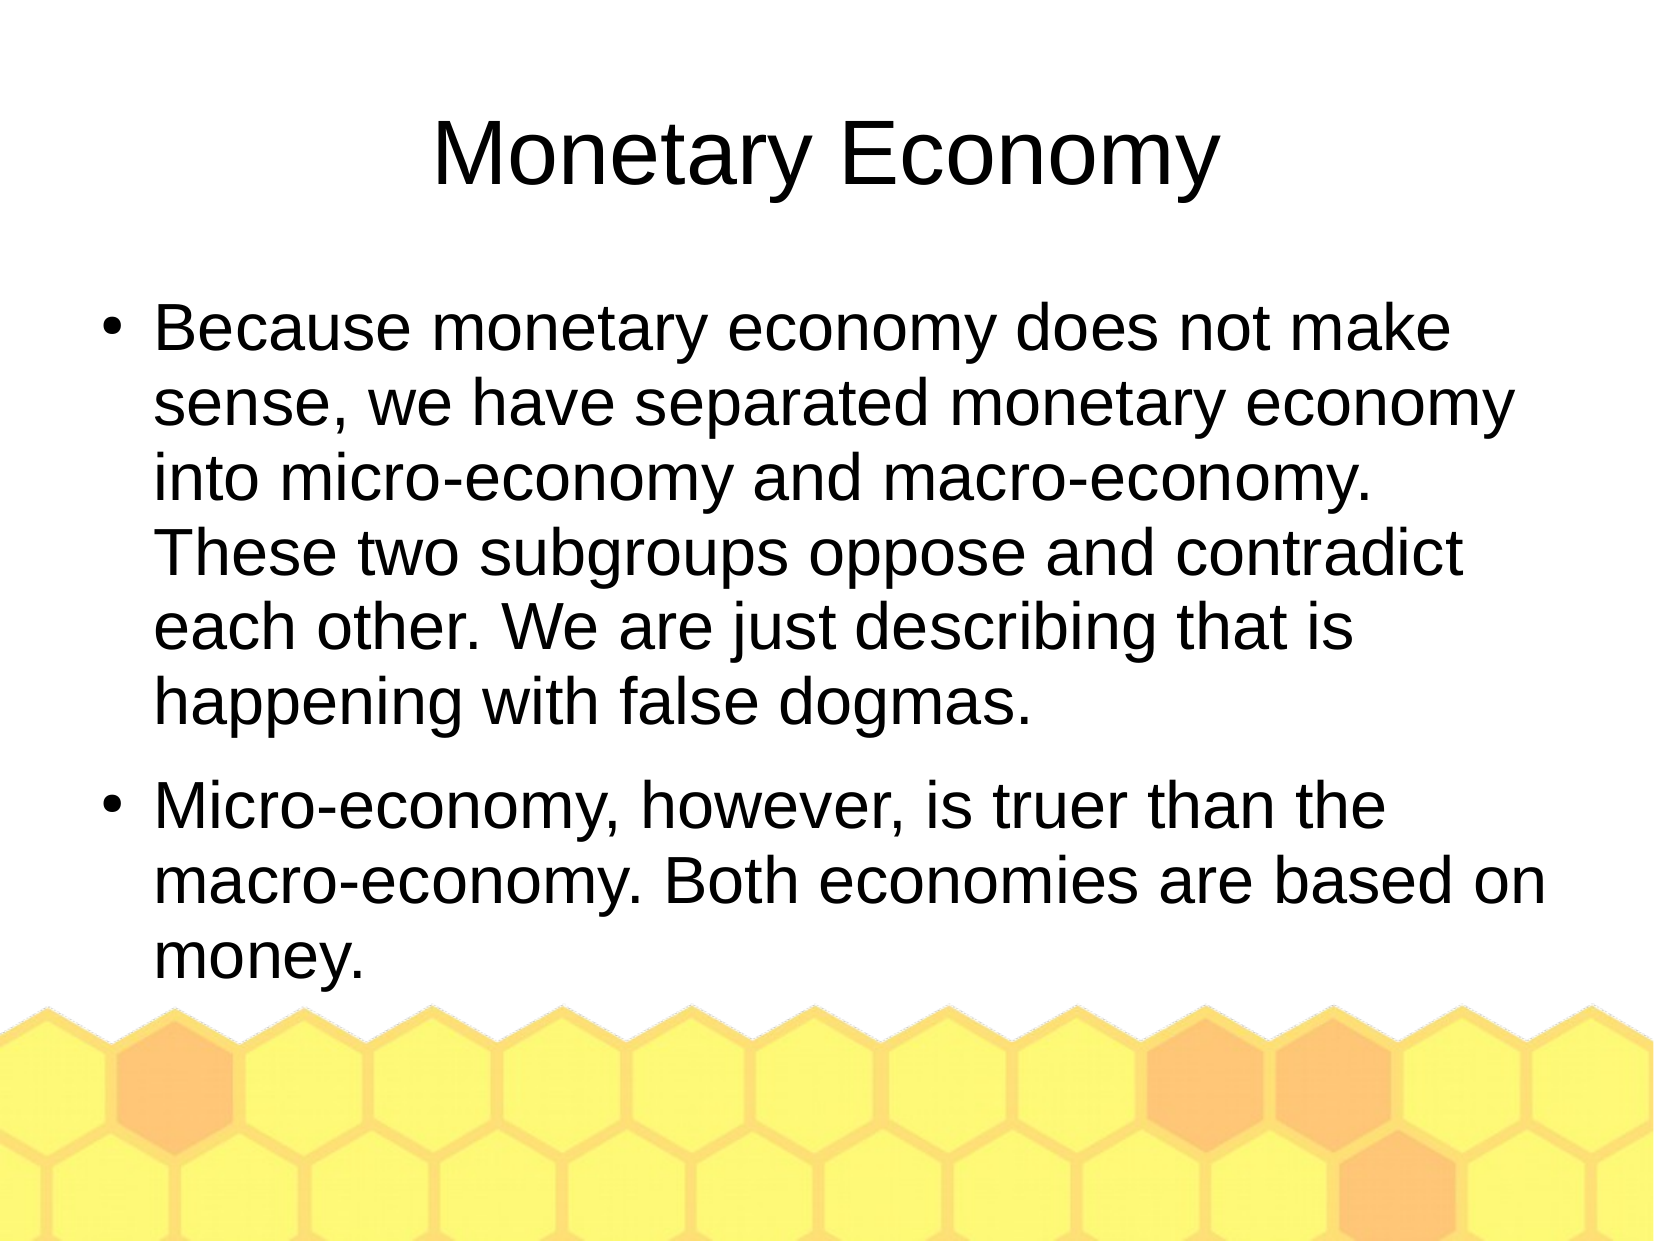

# Monetary Economy
Because monetary economy does not make sense, we have separated monetary economy into micro-economy and macro-economy. These two subgroups oppose and contradict each other. We are just describing that is happening with false dogmas.
Micro-economy, however, is truer than the macro-economy. Both economies are based on money.